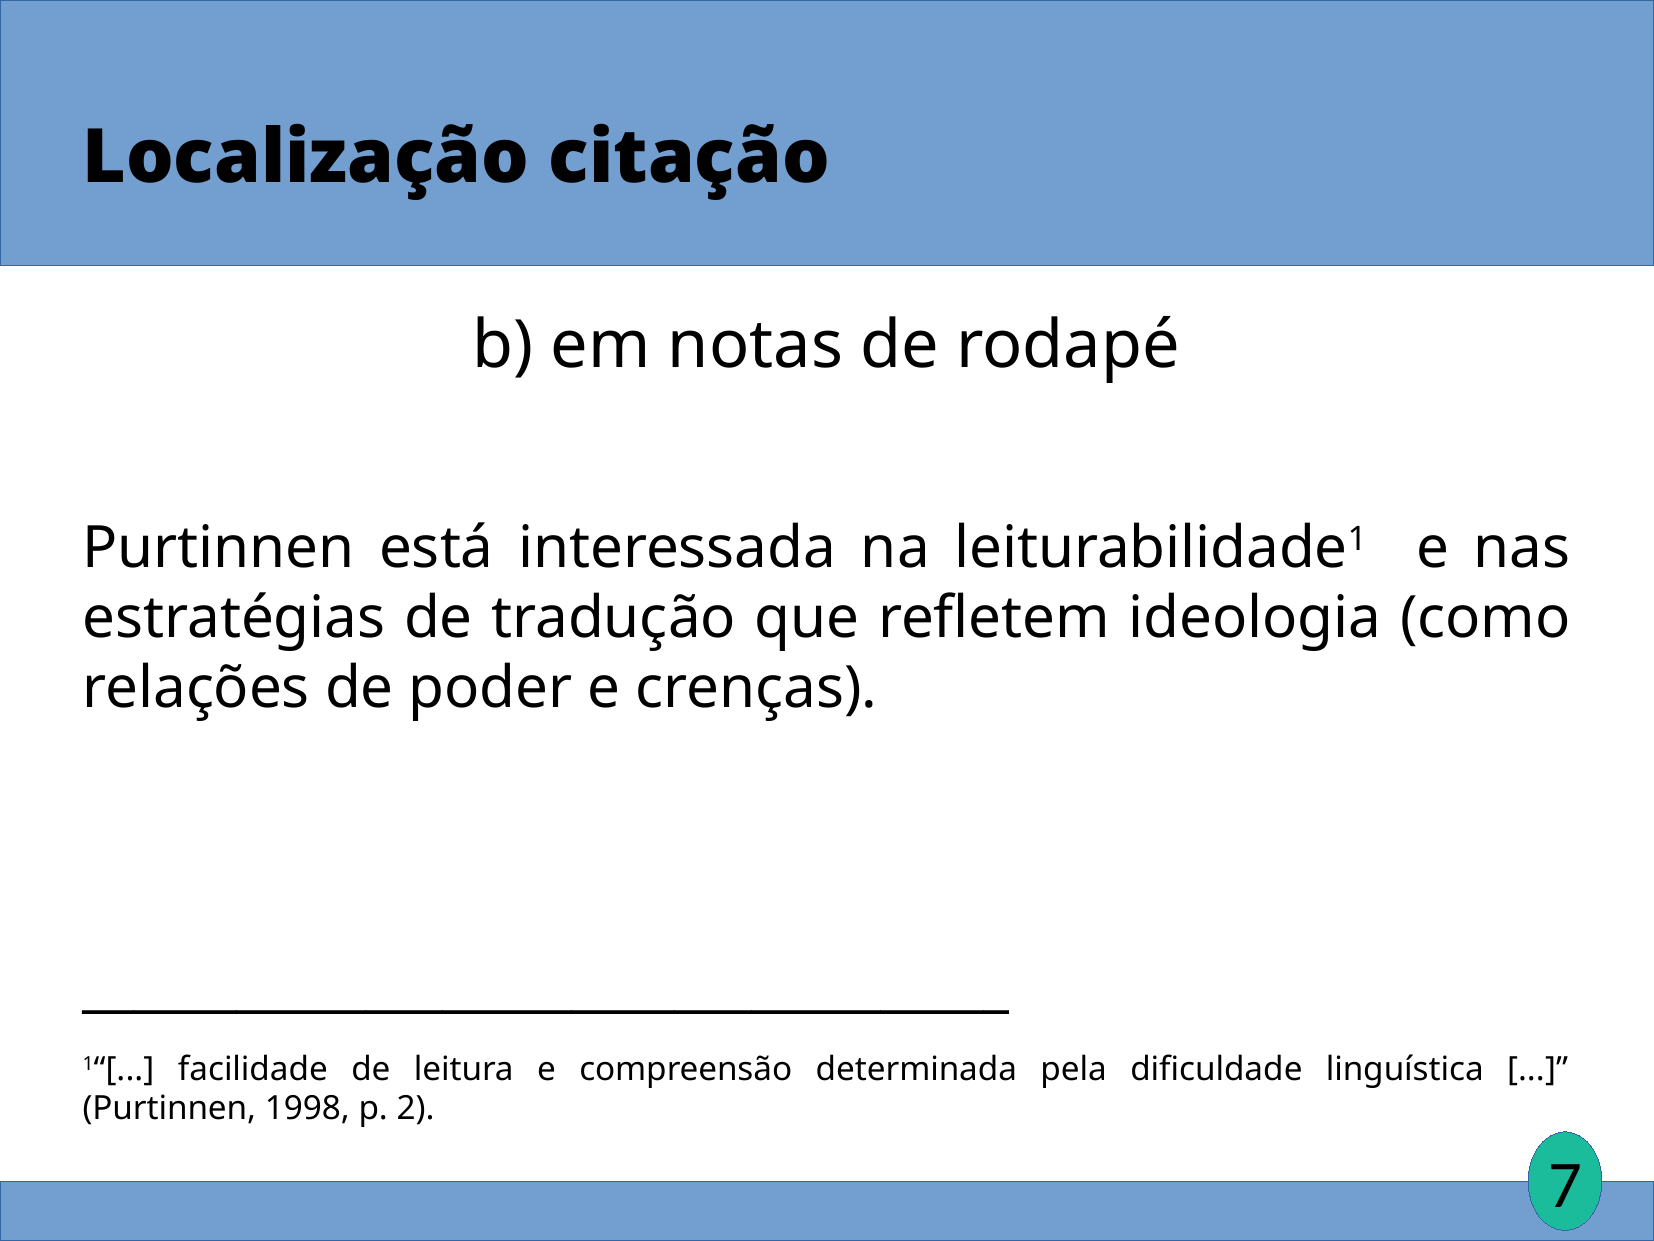

# Localização citação
b) em notas de rodapé
Purtinnen está interessada na leiturabilidade1 e nas estratégias de tradução que refletem ideologia (como relações de poder e crenças).
____________________________________
1“[...] facilidade de leitura e compreensão determinada pela dificuldade linguística [...]” (Purtinnen, 1998, p. 2).